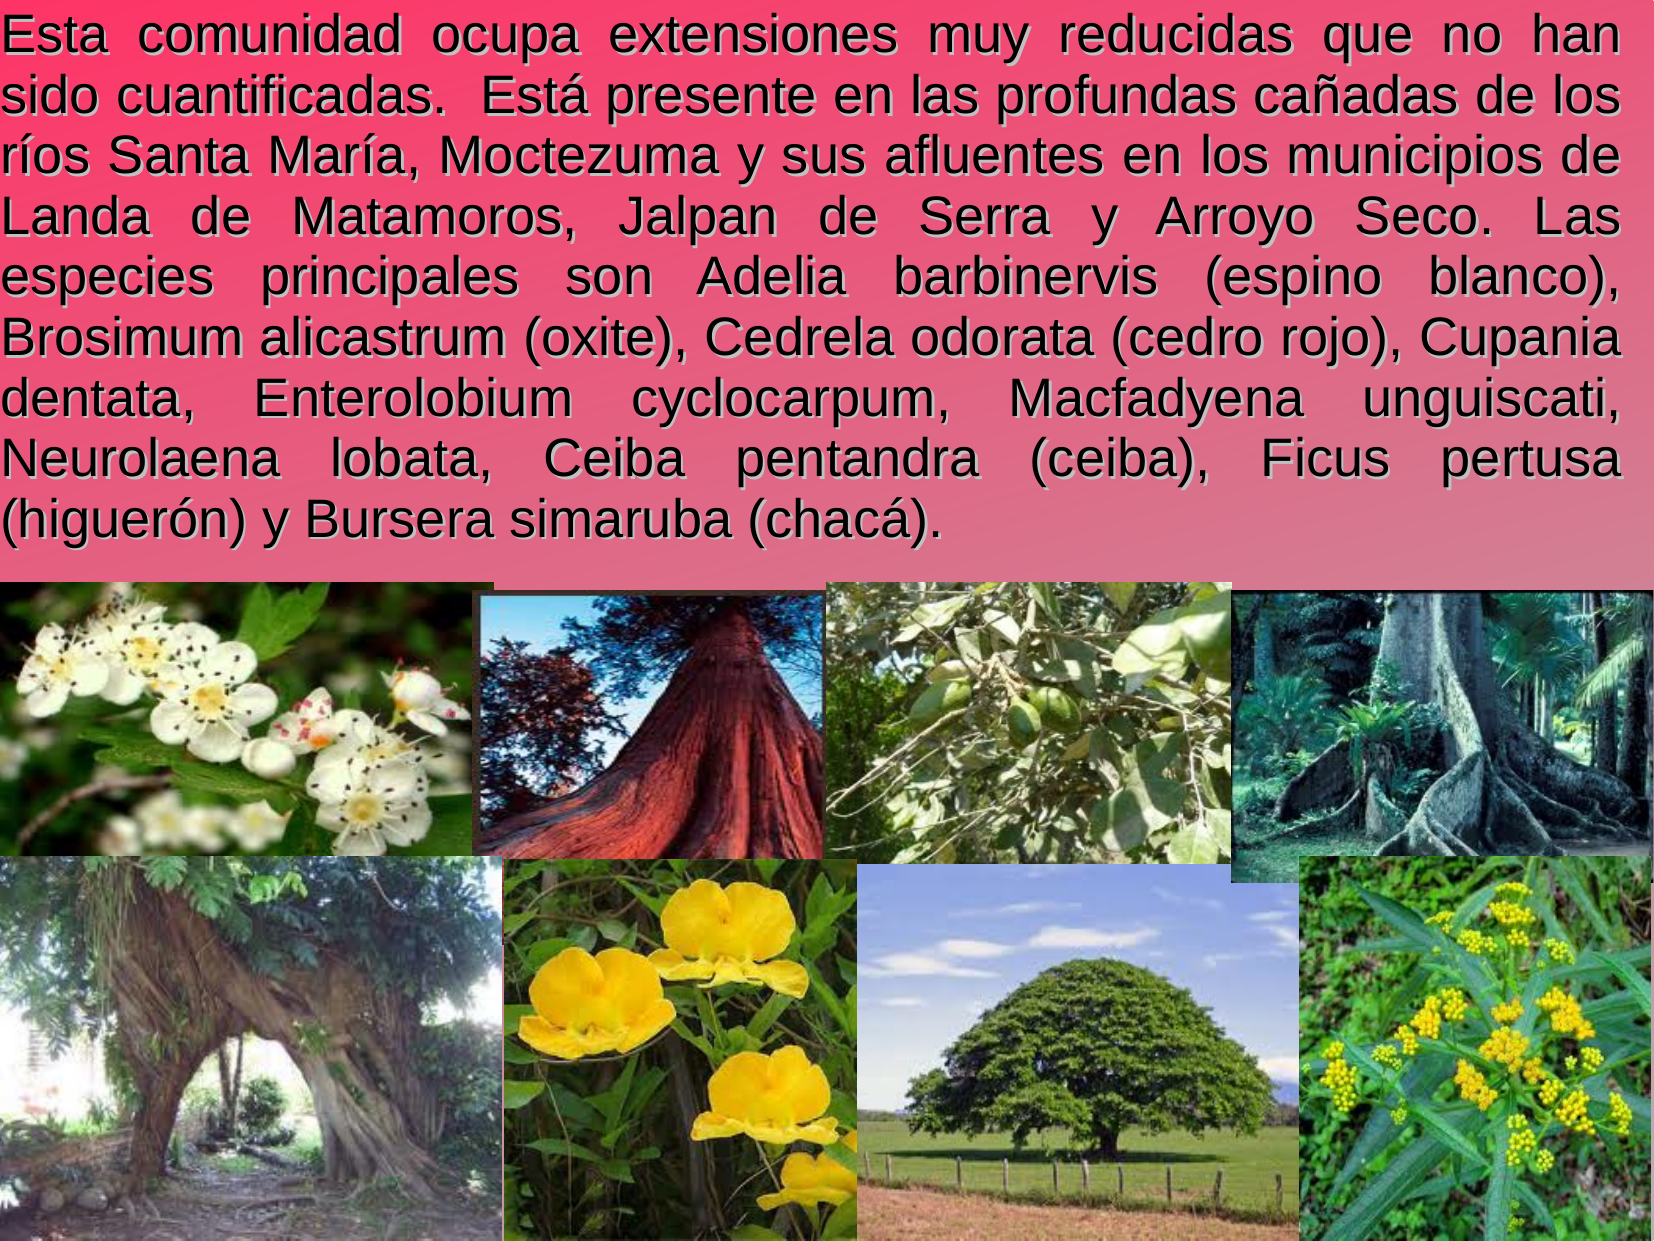

# Esta comunidad ocupa extensiones muy reducidas que no han sido cuantificadas. Está presente en las profundas cañadas de los ríos Santa María, Moctezuma y sus afluentes en los municipios de Landa de Matamoros, Jalpan de Serra y Arroyo Seco. Las especies principales son Adelia barbinervis (espino blanco), Brosimum alicastrum (oxite), Cedrela odorata (cedro rojo), Cupania dentata, Enterolobium cyclocarpum, Macfadyena unguiscati, Neurolaena lobata, Ceiba pentandra (ceiba), Ficus pertusa (higuerón) y Bursera simaruba (chacá).